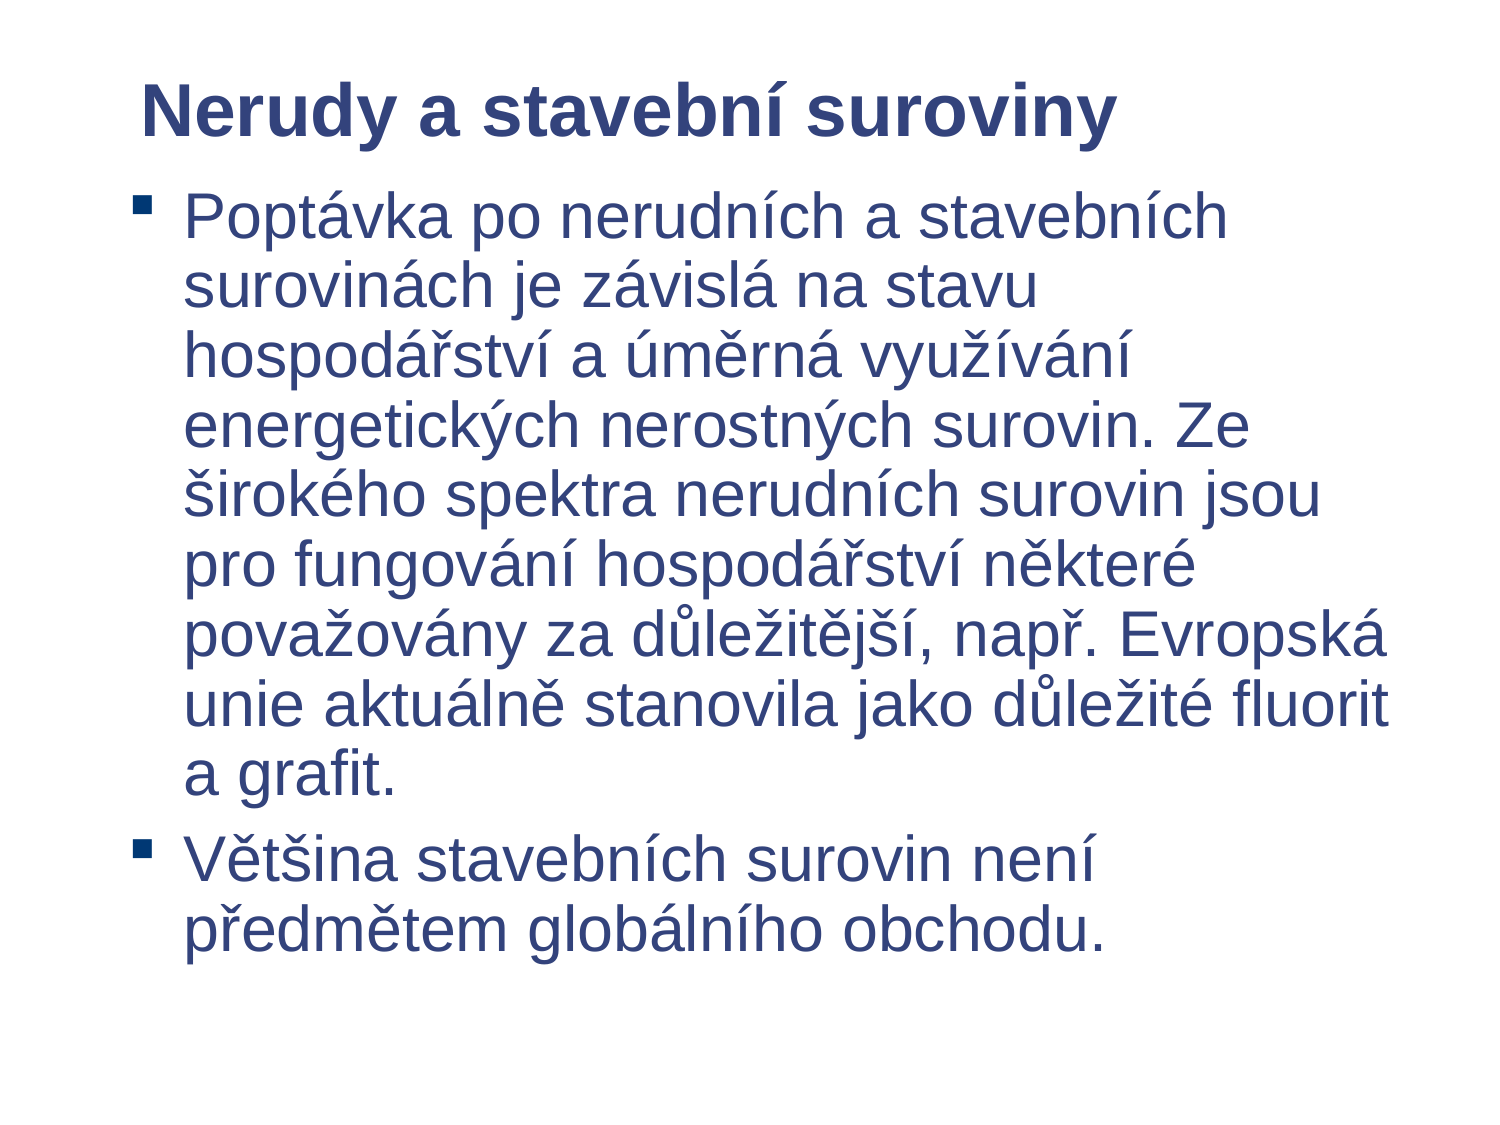

# Nerudy a stavební suroviny
Poptávka po nerudních a stavebních surovinách je závislá na stavu hospodářství a úměrná využívání energetických nerostných surovin. Ze širokého spektra nerudních surovin jsou pro fungování hospodářství některé považovány za důležitější, např. Evropská unie aktuálně stanovila jako důležité fluorit a grafit.
Většina stavebních surovin není předmětem globálního obchodu.